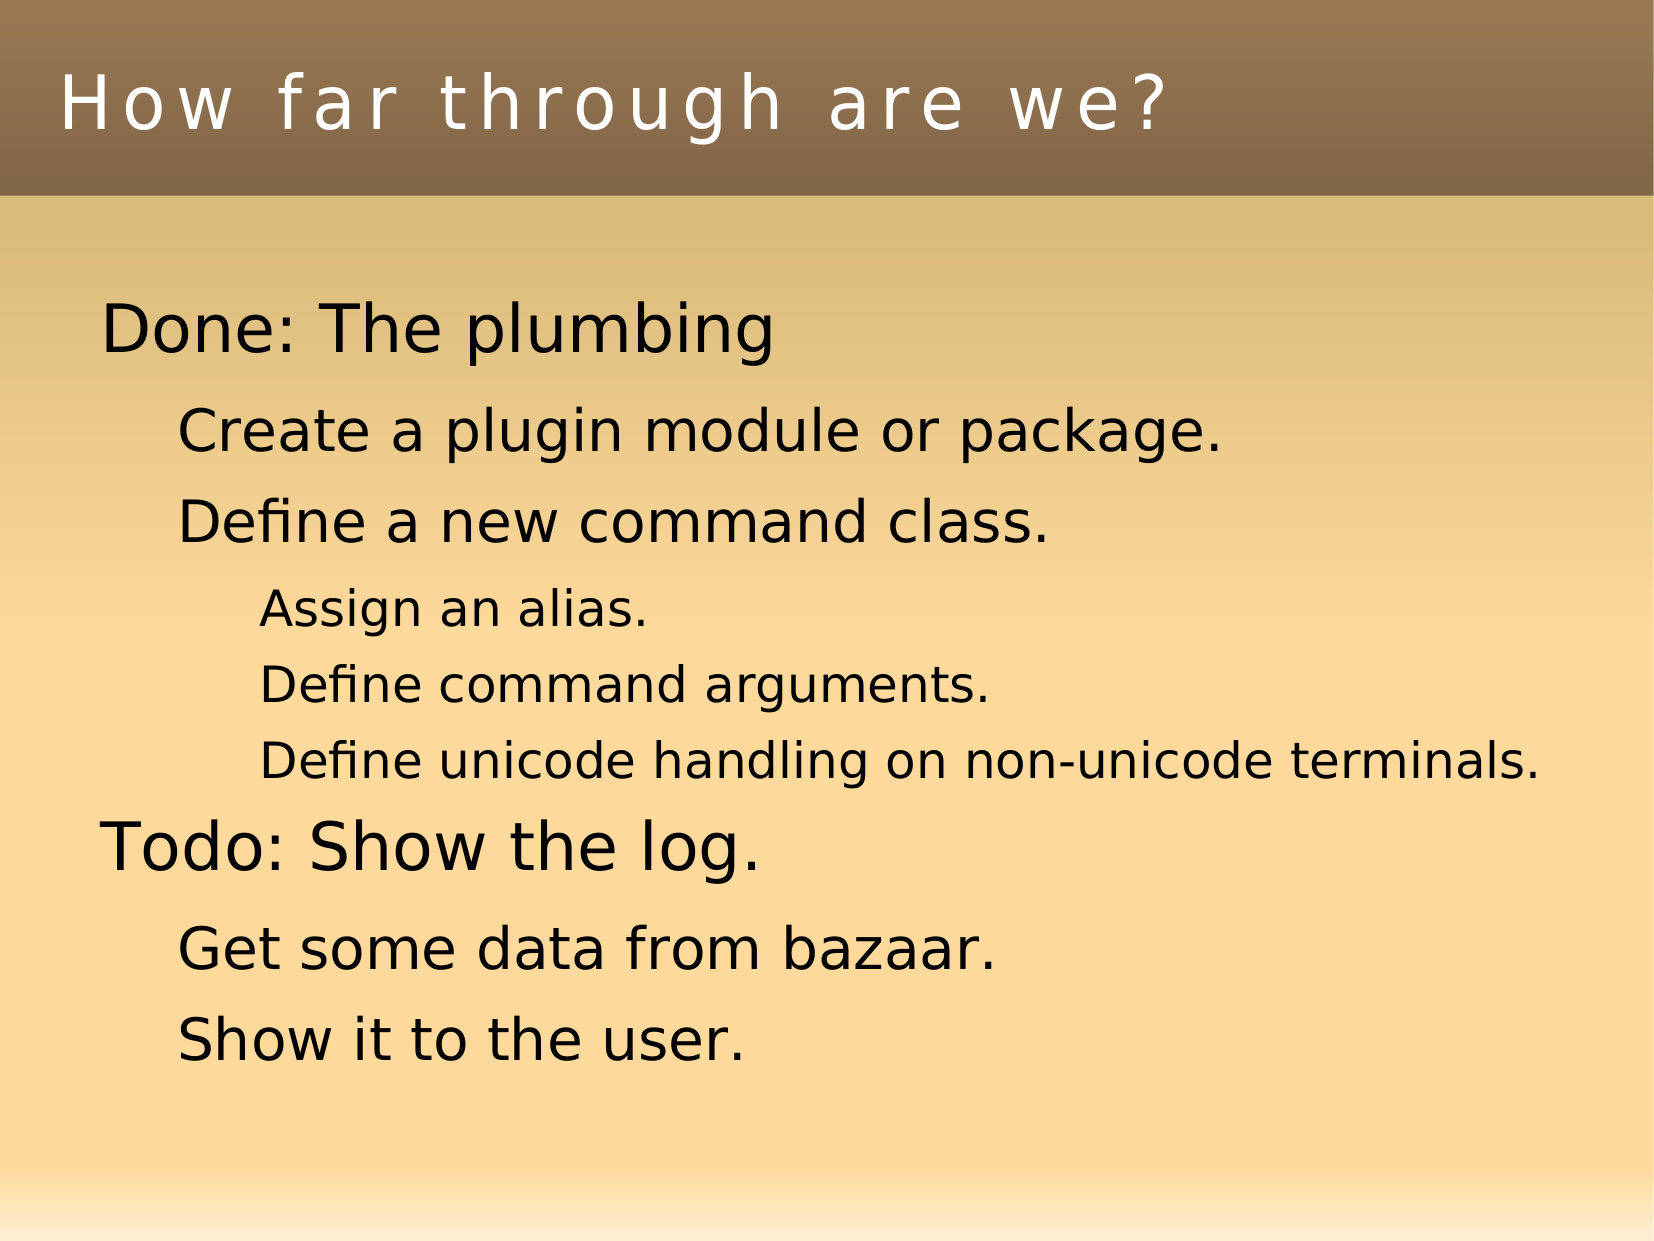

# How far through are we?
Done: The plumbing
Create a plugin module or package.
Define a new command class.
Assign an alias.
Define command arguments.
Define unicode handling on non-unicode terminals.
Todo: Show the log.
Get some data from bazaar.
Show it to the user.